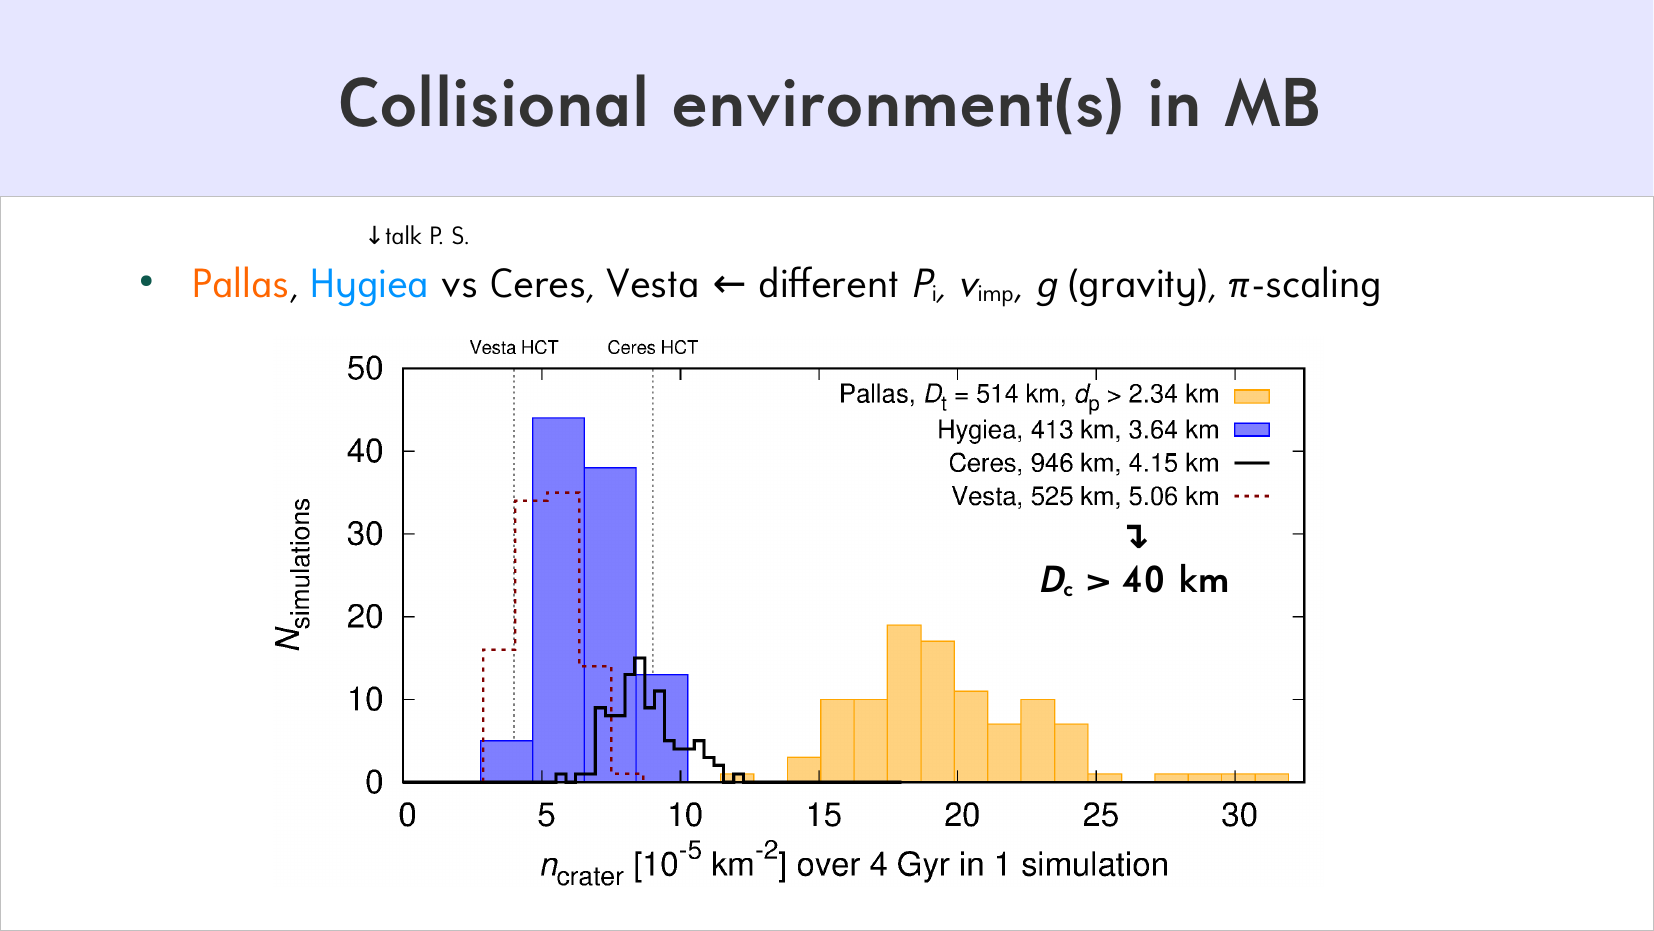

# Collisional environment(s) in MB
↓talk P. S.
Pallas, Hygiea vs Ceres, Vesta ← different Pi, vimp, g (gravity), π-scaling
↴
Dc > 40 km